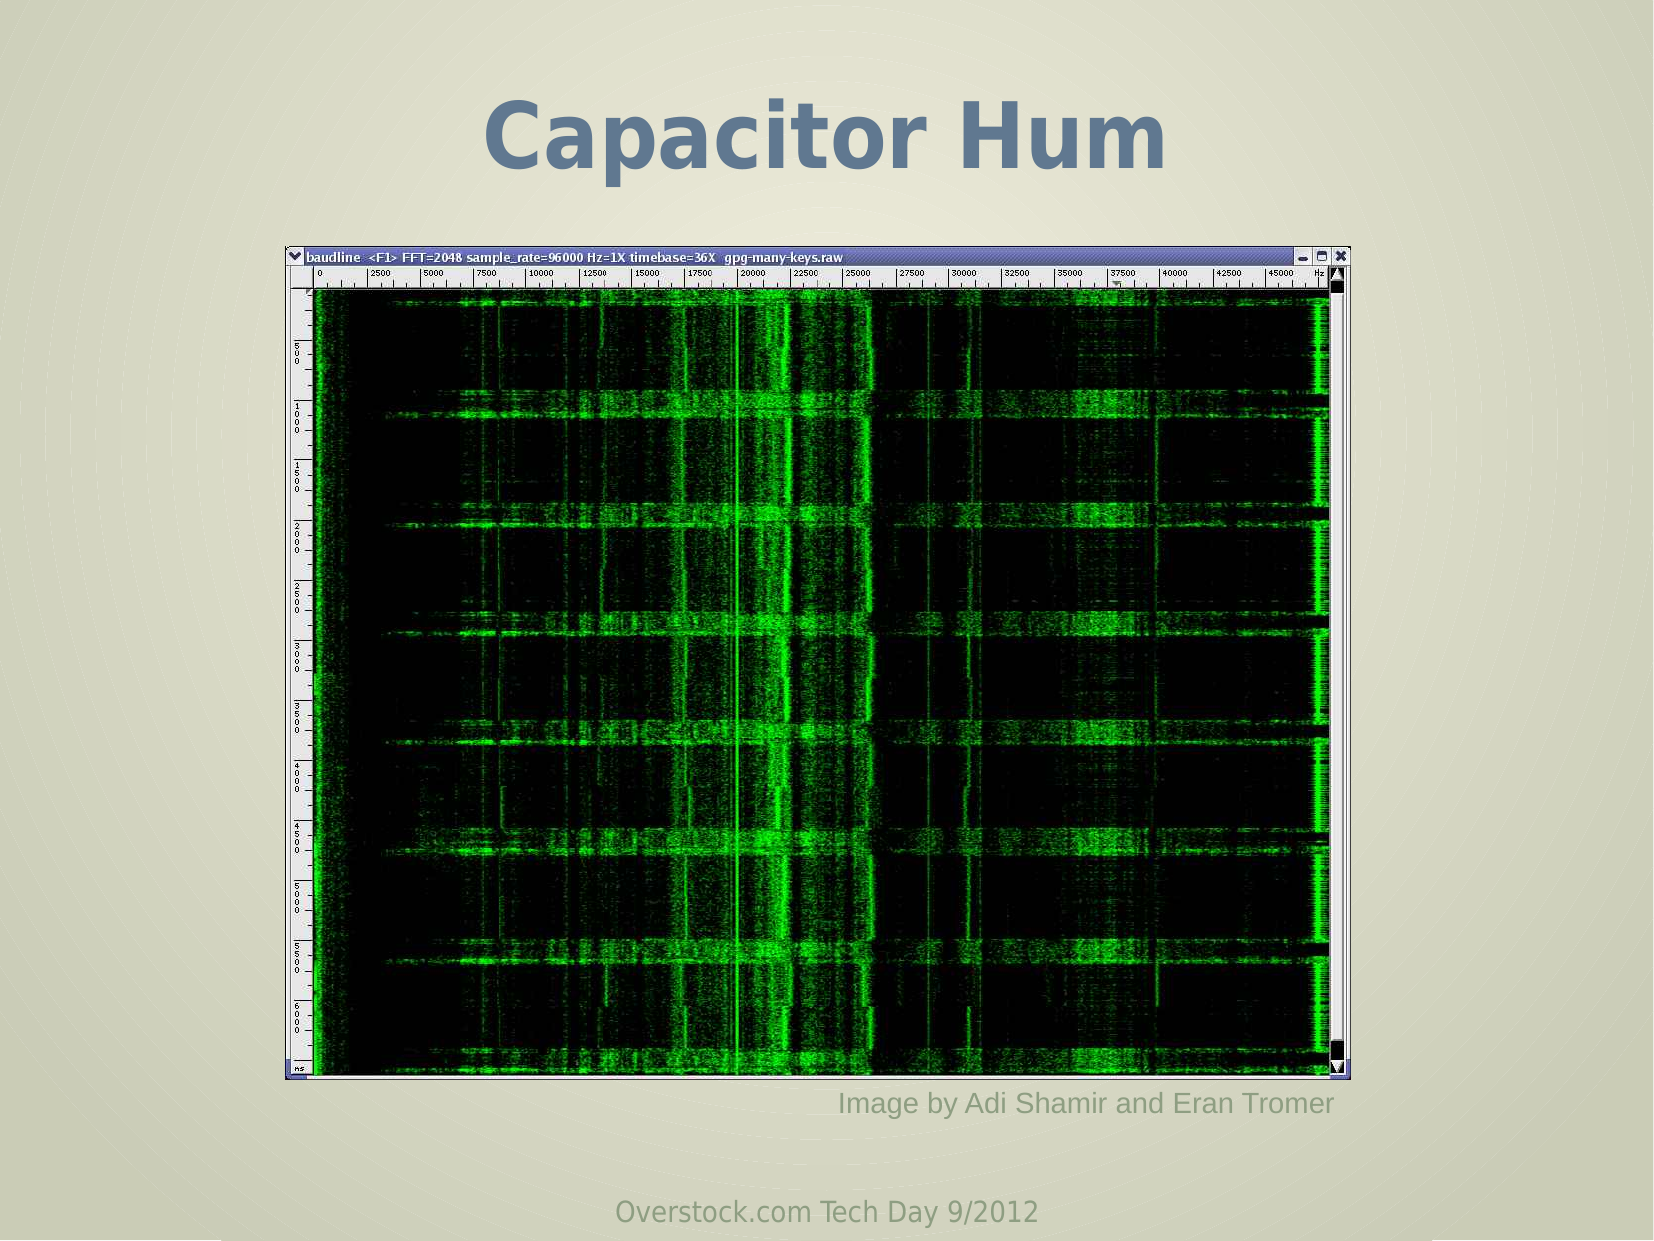

# Capacitor Hum
Image by Adi Shamir and Eran Tromer
Overstock.com Tech Day 9/2012